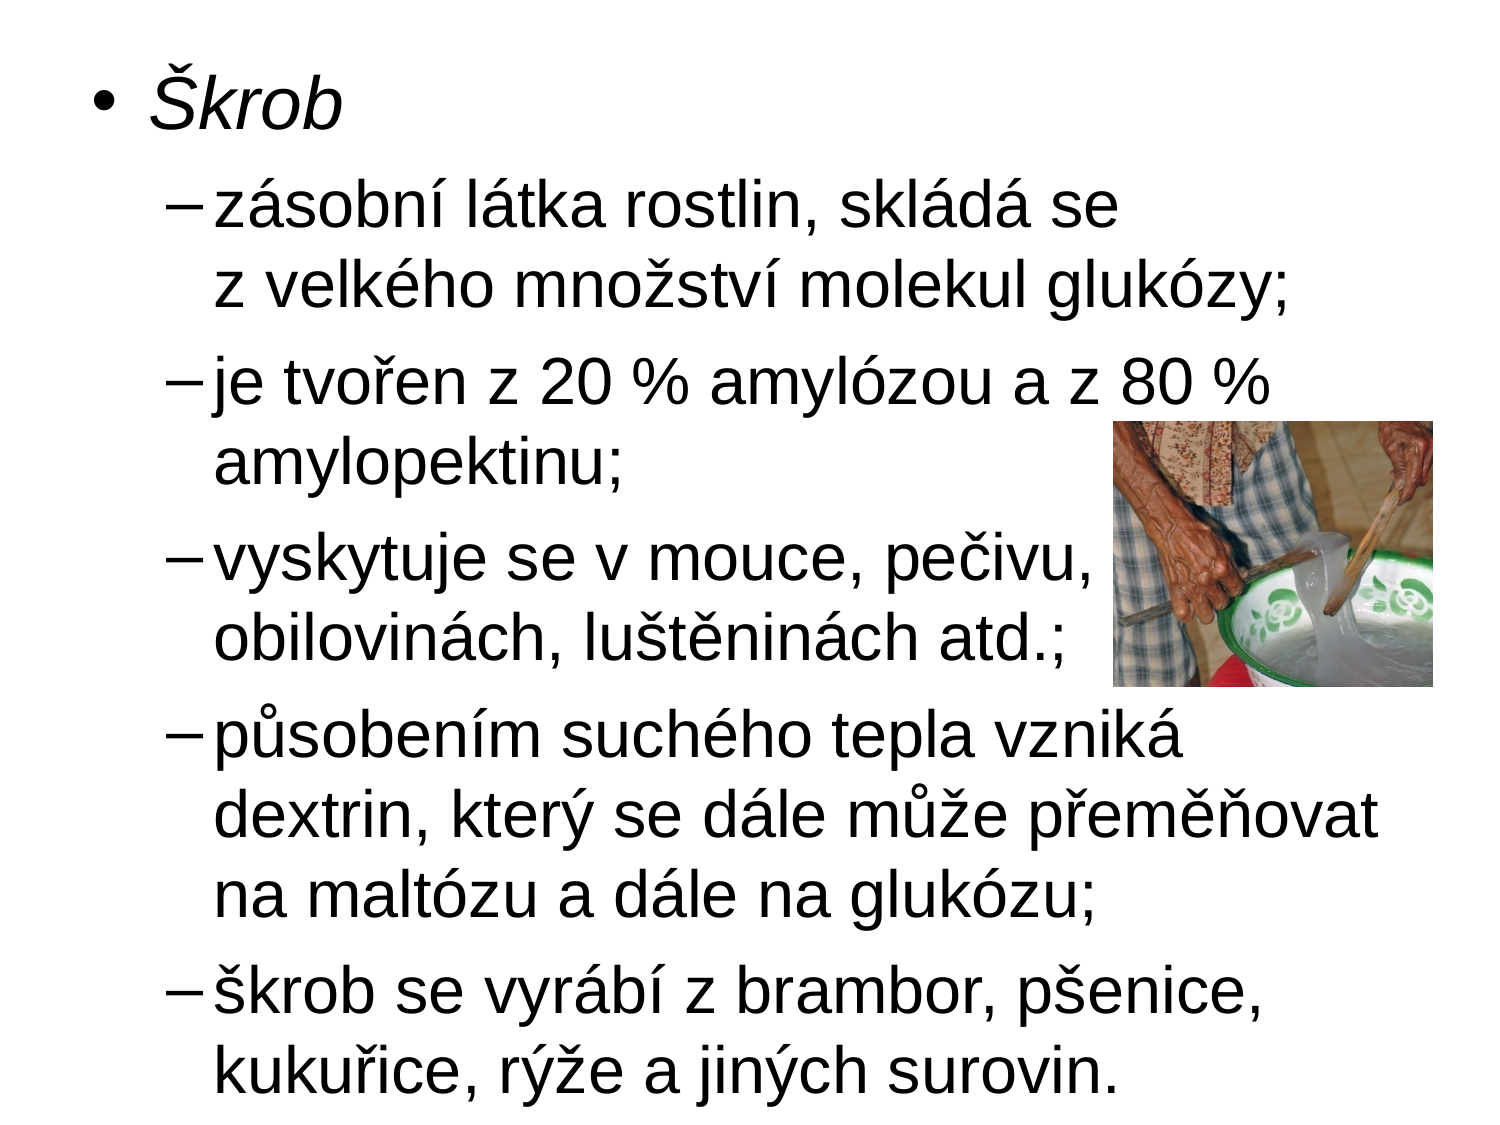

# Škrob
zásobní látka rostlin, skládá se
z velkého množství molekul glukózy;
je tvořen z 20 % amylózou a z 80 % amylopektinu;
vyskytuje se v mouce, pečivu, obilovinách, luštěninách atd.;
působením suchého tepla vzniká dextrin, který se dále může přeměňovat na maltózu a dále na glukózu;
škrob se vyrábí z brambor, pšenice, kukuřice, rýže a jiných surovin.